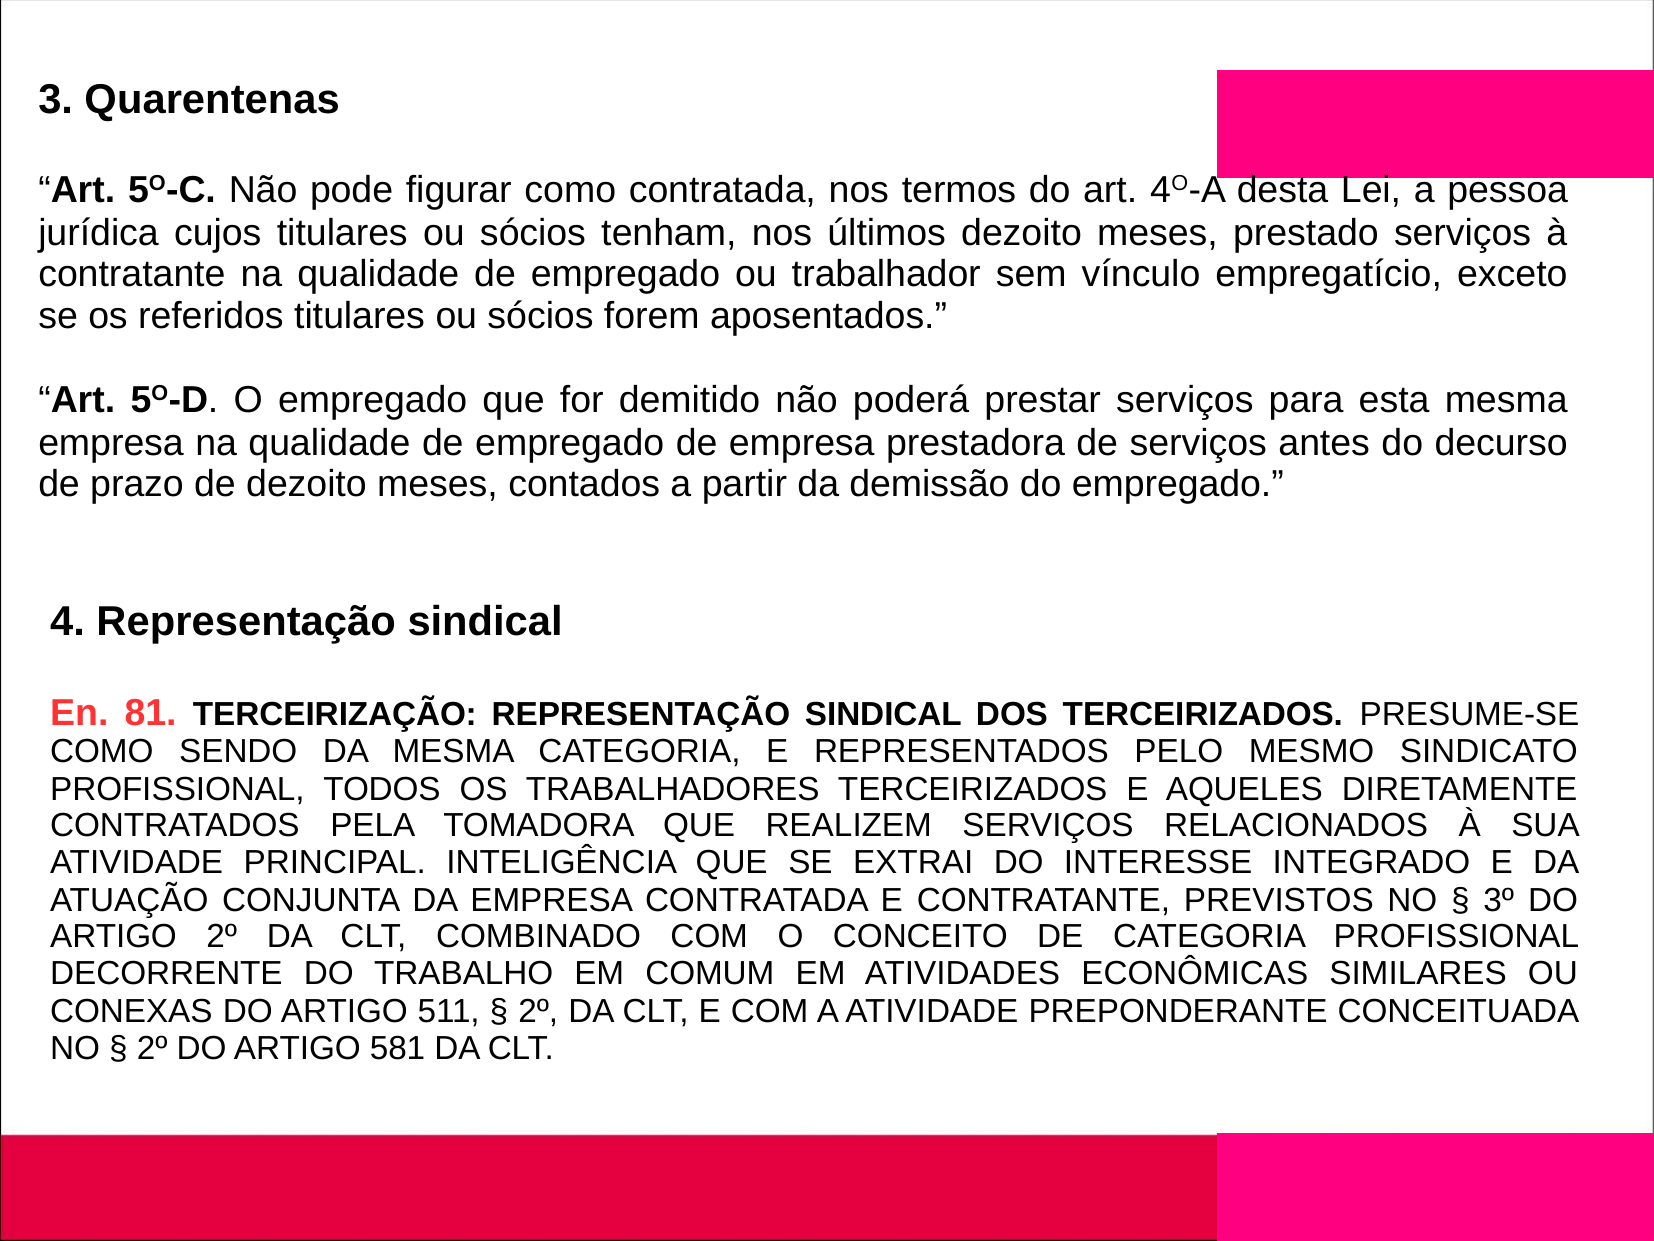

3. Quarentenas
“Art. 5O-C. Não pode figurar como contratada, nos termos do art. 4O-A desta Lei, a pessoa jurídica cujos titulares ou sócios tenham, nos últimos dezoito meses, prestado serviços à contratante na qualidade de empregado ou trabalhador sem vínculo empregatício, exceto se os referidos titulares ou sócios forem aposentados.”
“Art. 5O-D. O empregado que for demitido não poderá prestar serviços para esta mesma empresa na qualidade de empregado de empresa prestadora de serviços antes do decurso de prazo de dezoito meses, contados a partir da demissão do empregado.”
4. Representação sindical
En. 81. TERCEIRIZAÇÃO: REPRESENTAÇÃO SINDICAL DOS TERCEIRIZADOS. PRESUME-SE COMO SENDO DA MESMA CATEGORIA, E REPRESENTADOS PELO MESMO SINDICATO PROFISSIONAL, TODOS OS TRABALHADORES TERCEIRIZADOS E AQUELES DIRETAMENTE CONTRATADOS PELA TOMADORA QUE REALIZEM SERVIÇOS RELACIONADOS À SUA ATIVIDADE PRINCIPAL. INTELIGÊNCIA QUE SE EXTRAI DO INTERESSE INTEGRADO E DA ATUAÇÃO CONJUNTA DA EMPRESA CONTRATADA E CONTRATANTE, PREVISTOS NO § 3º DO ARTIGO 2º DA CLT, COMBINADO COM O CONCEITO DE CATEGORIA PROFISSIONAL DECORRENTE DO TRABALHO EM COMUM EM ATIVIDADES ECONÔMICAS SIMILARES OU CONEXAS DO ARTIGO 511, § 2º, DA CLT, E COM A ATIVIDADE PREPONDERANTE CONCEITUADA NO § 2º DO ARTIGO 581 DA CLT.